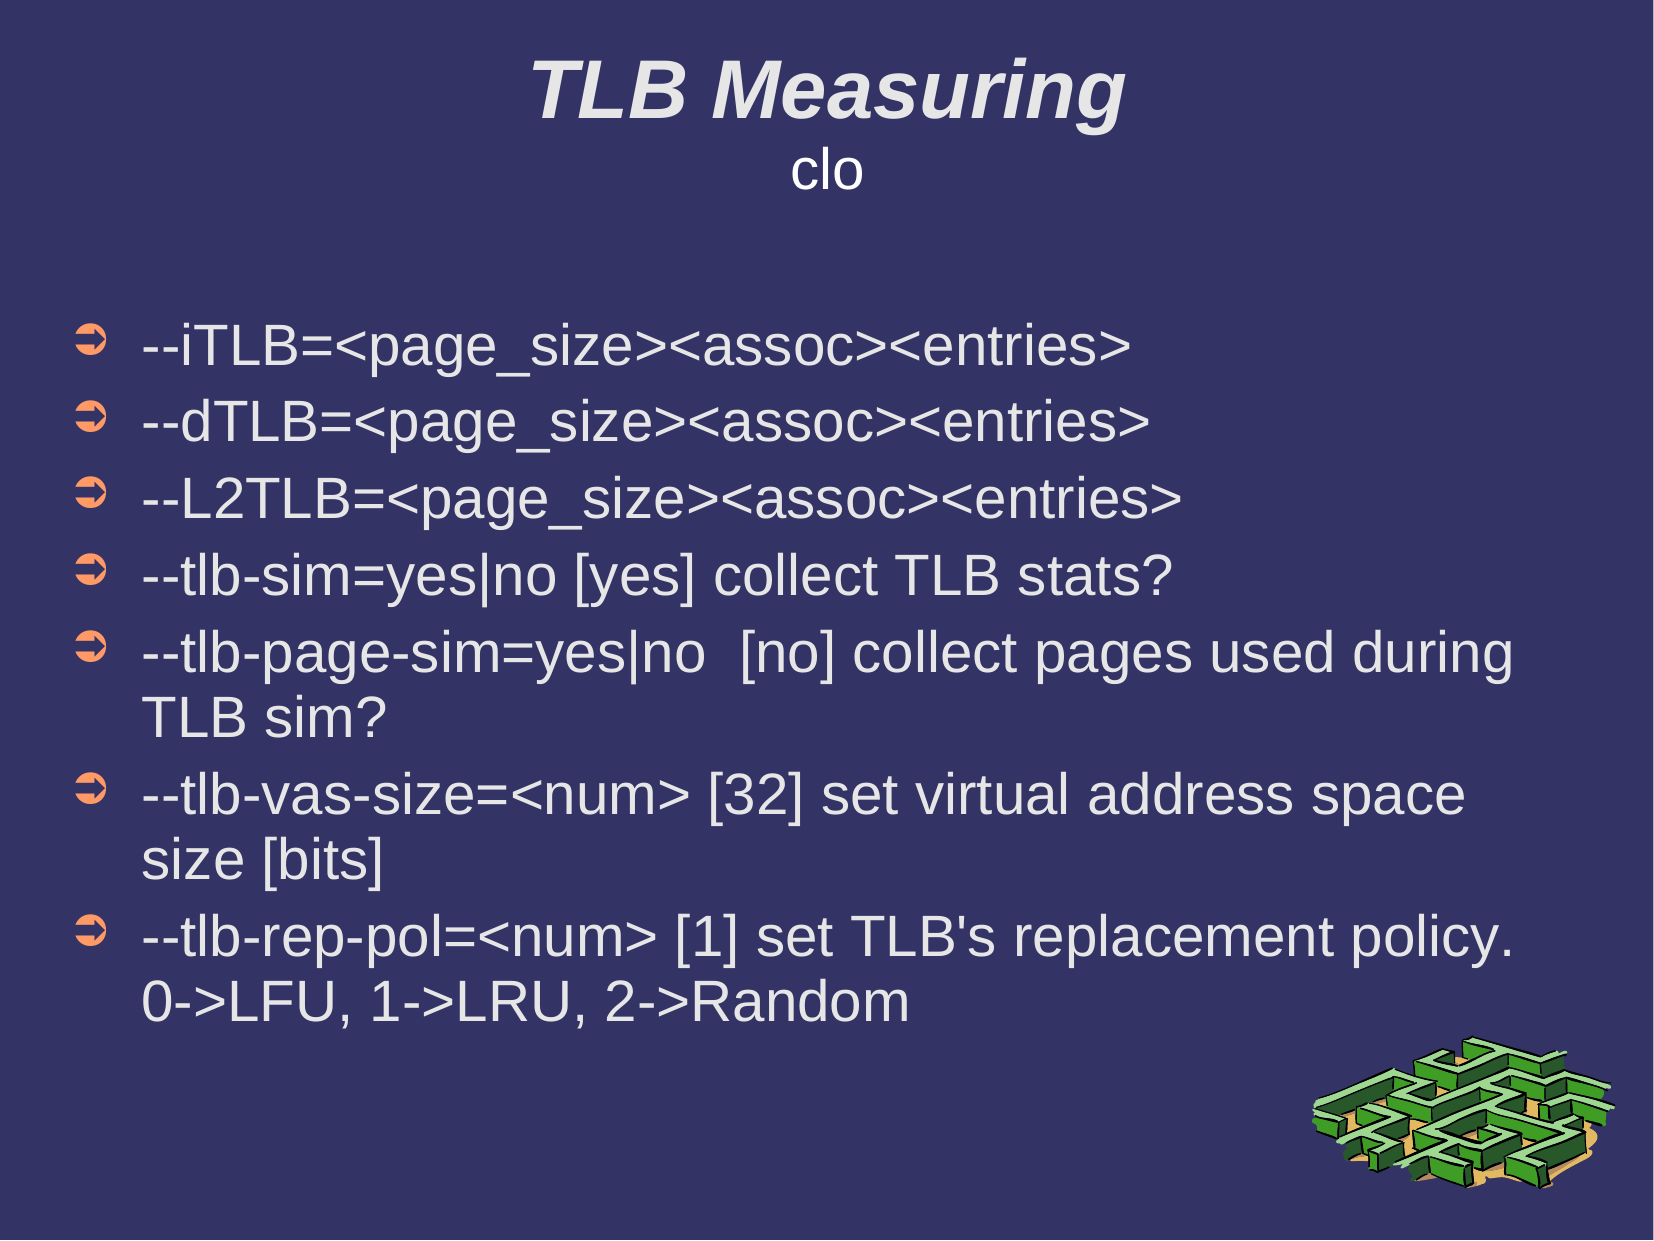

# TLB Measuring clo
--iTLB=<page_size><assoc><entries>
--dTLB=<page_size><assoc><entries>
--L2TLB=<page_size><assoc><entries>
--tlb-sim=yes|no [yes] collect TLB stats?
--tlb-page-sim=yes|no [no] collect pages used during TLB sim?
--tlb-vas-size=<num> [32] set virtual address space size [bits]
--tlb-rep-pol=<num> [1] set TLB's replacement policy. 0->LFU, 1->LRU, 2->Random